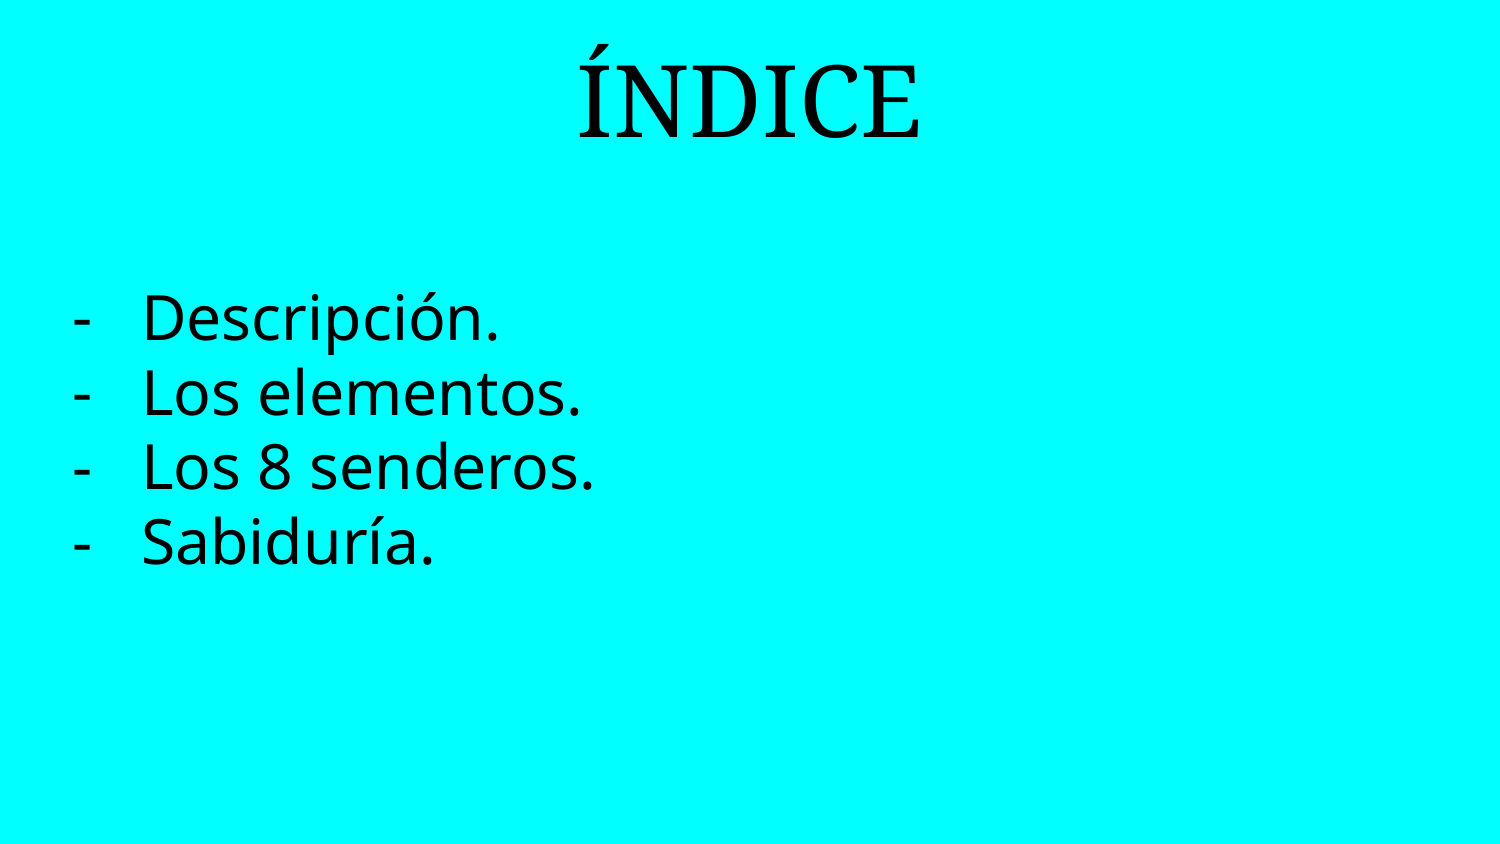

# ÍNDICE
Descripción.
Los elementos.
Los 8 senderos.
Sabiduría.